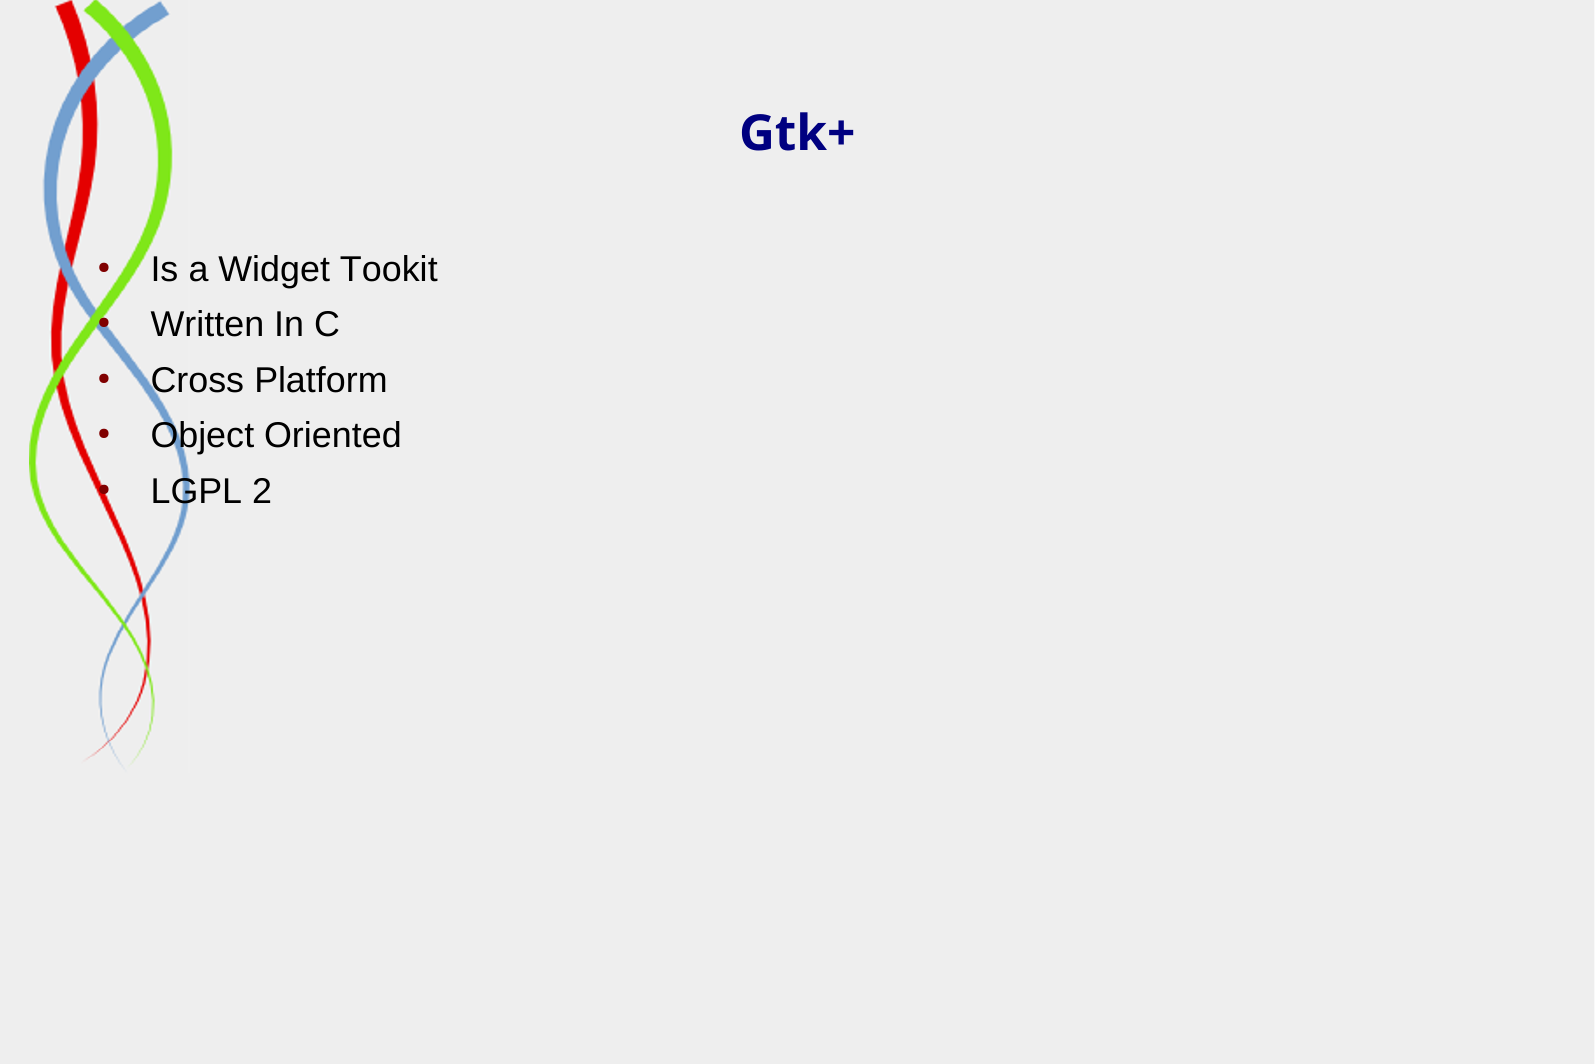

# Gtk+
Is a Widget Tookit
Written In C
Cross Platform
Object Oriented
LGPL 2